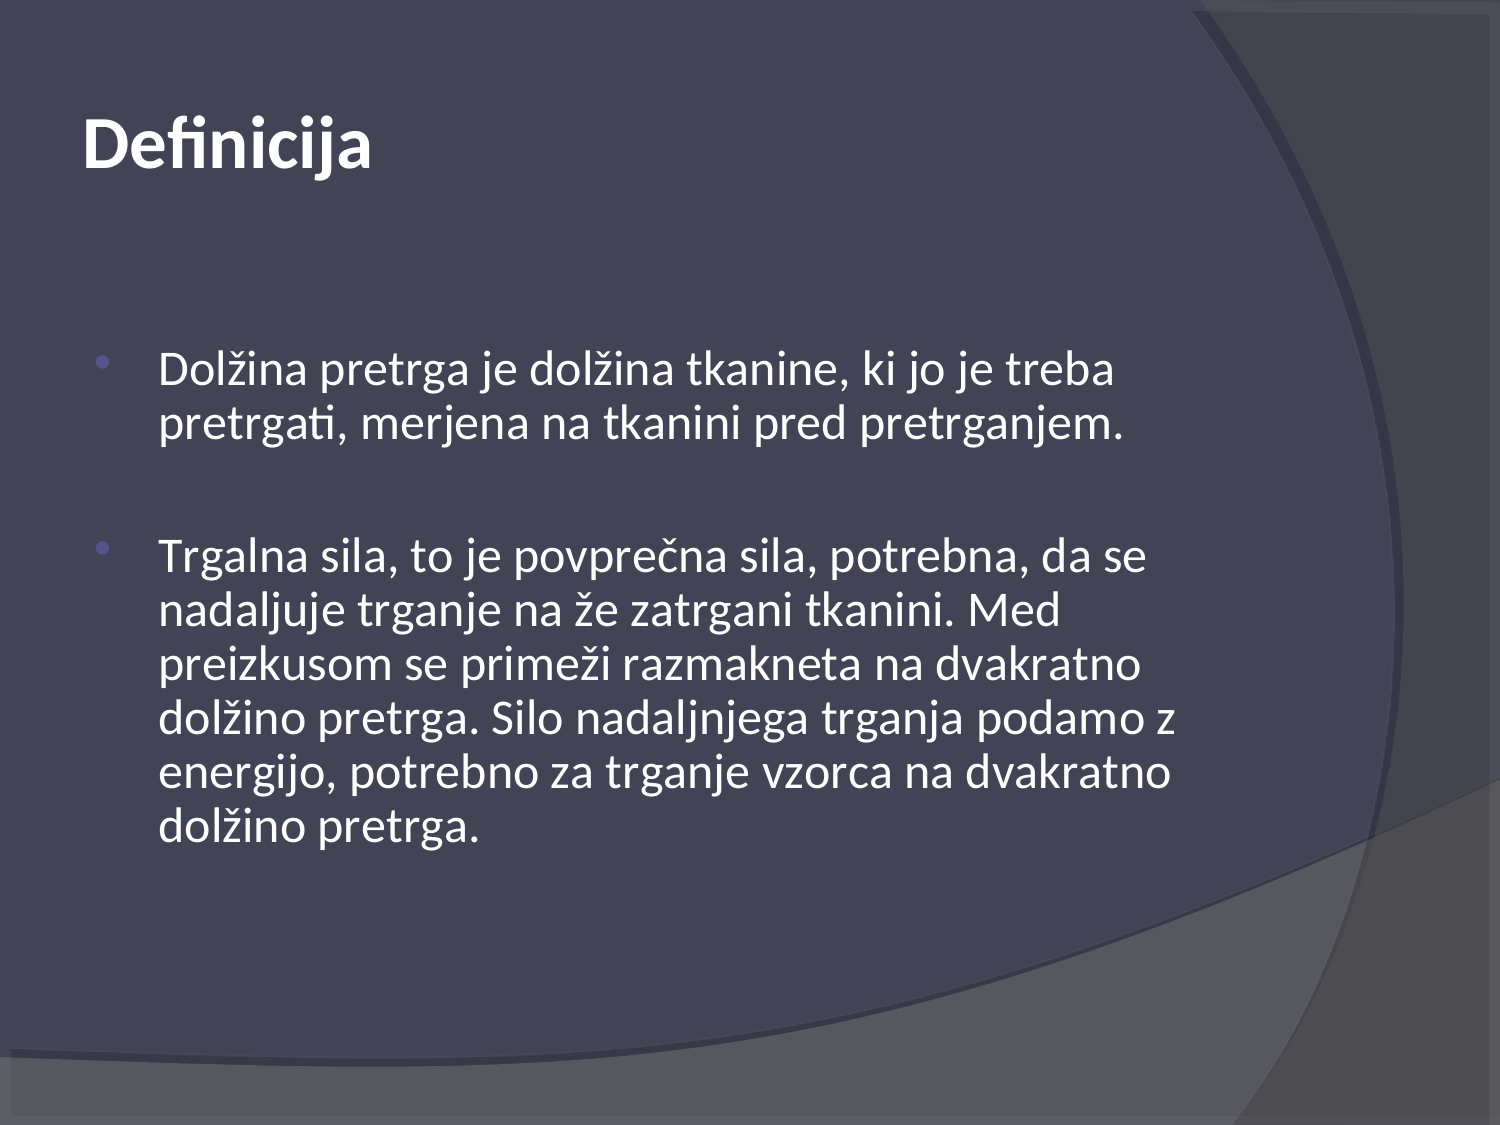

# Definicija
Dolžina pretrga je dolžina tkanine, ki jo je treba pretrgati, merjena na tkanini pred pretrganjem.
Trgalna sila, to je povprečna sila, potrebna, da se nadaljuje trganje na že zatrgani tkanini. Med preizkusom se primeži razmakneta na dvakratno dolžino pretrga. Silo nadaljnjega trganja podamo z energijo, potrebno za trganje vzorca na dvakratno dolžino pretrga.